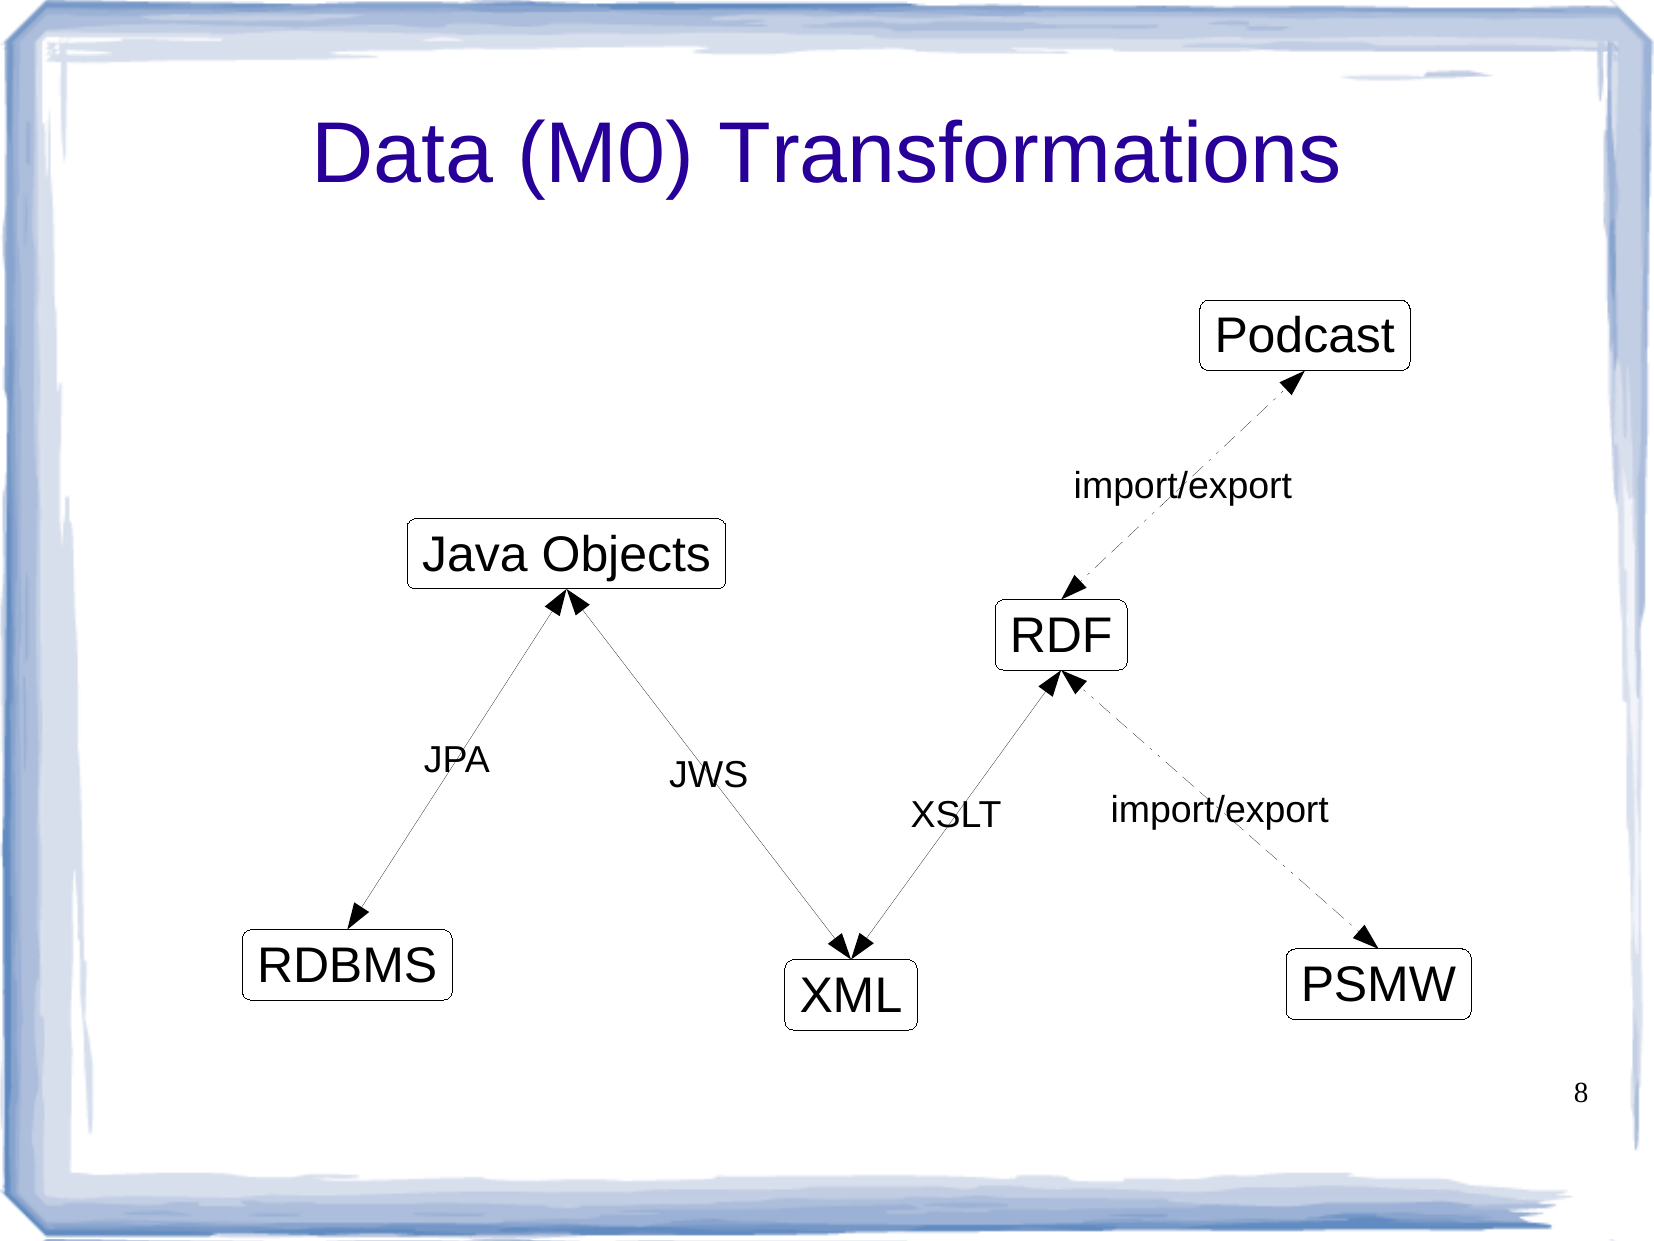

# Data (M0) Transformations
Podcast
Java Objects
RDF
RDBMS
PSMW
XML
8